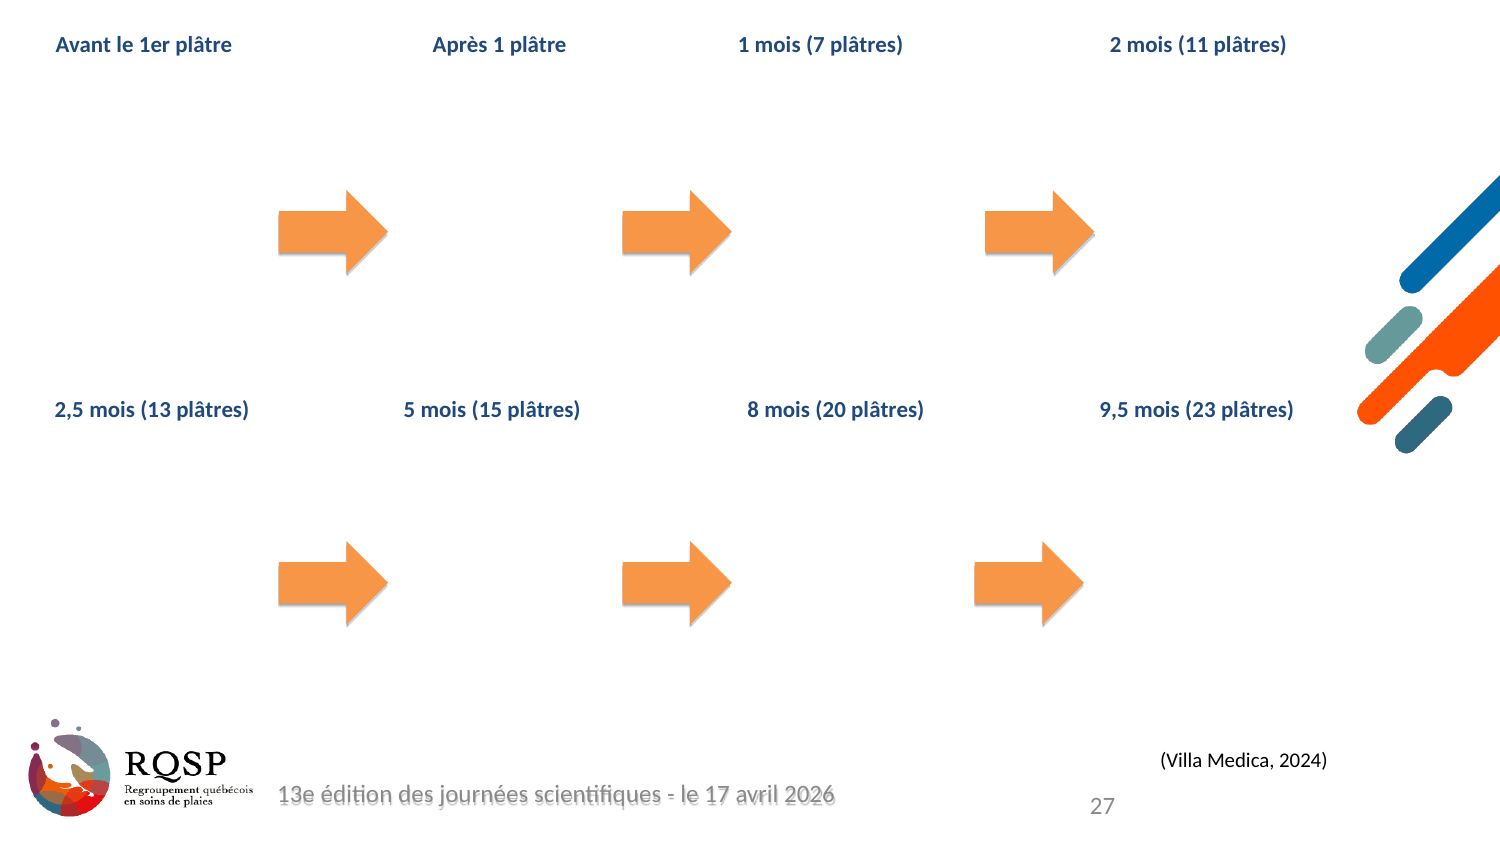

Avant le 1er plâtre
Après 1 plâtre
1 mois (7 plâtres)
2 mois (11 plâtres)
2,5 mois (13 plâtres)
5 mois (15 plâtres)
8 mois (20 plâtres)
9,5 mois (23 plâtres)
(Villa Medica, 2024)